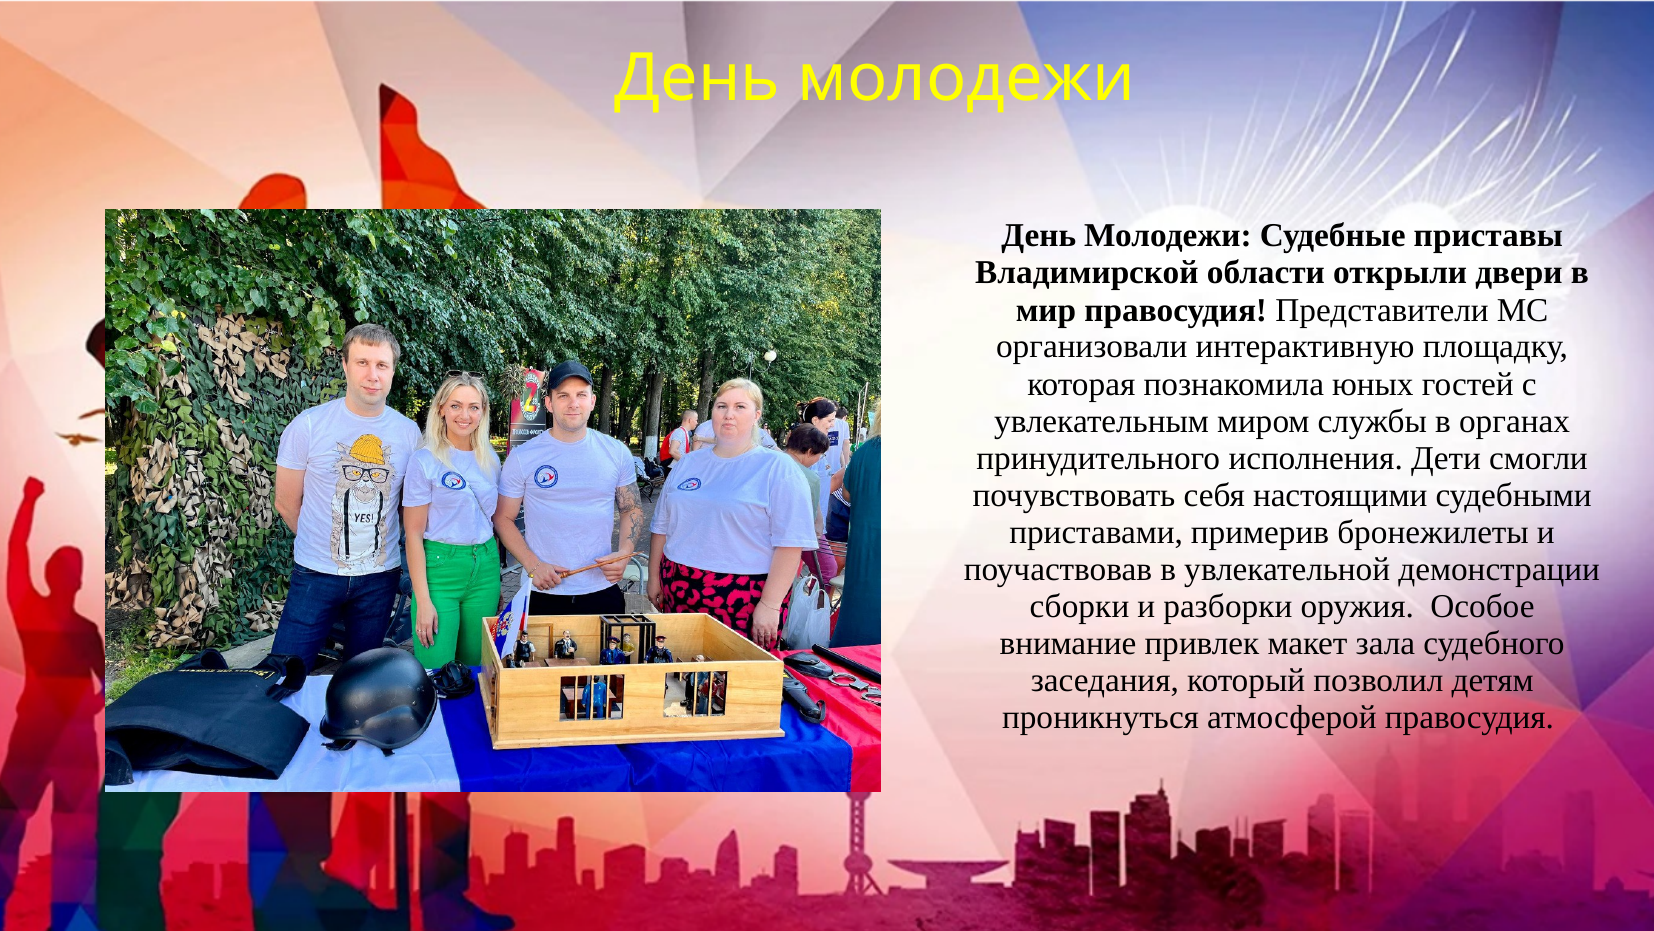

День молодежи
День Молодежи: Судебные приставы Владимирской области открыли двери в мир правосудия! Представители МС организовали интерактивную площадку, которая познакомила юных гостей с увлекательным миром службы в органах принудительного исполнения. Дети смогли почувствовать себя настоящими судебными приставами, примерив бронежилеты и поучаствовав в увлекательной демонстрации сборки и разборки оружия. Особое внимание привлек макет зала судебного заседания, который позволил детям проникнуться атмосферой правосудия.